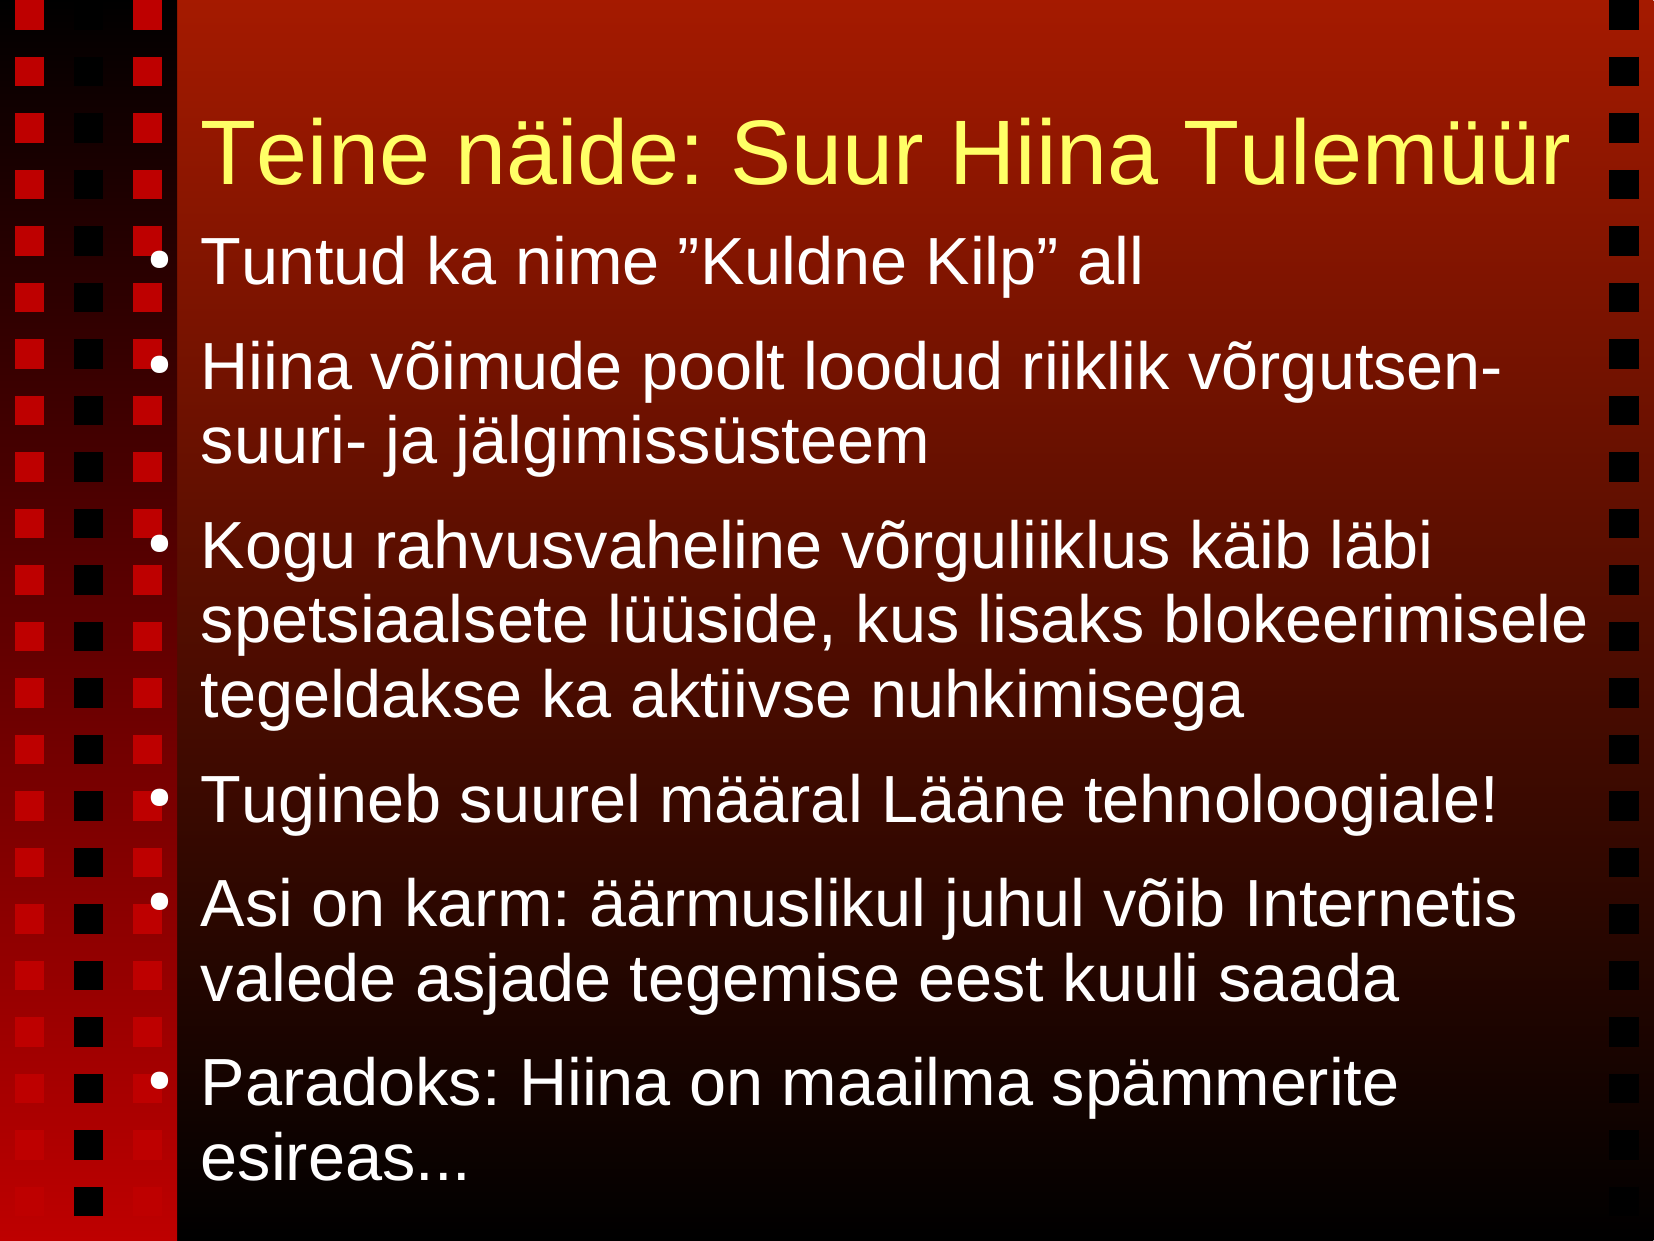

# Teine näide: Suur Hiina Tulemüür
Tuntud ka nime ”Kuldne Kilp” all
Hiina võimude poolt loodud riiklik võrgutsen-suuri- ja jälgimissüsteem
Kogu rahvusvaheline võrguliiklus käib läbi spetsiaalsete lüüside, kus lisaks blokeerimisele tegeldakse ka aktiivse nuhkimisega
Tugineb suurel määral Lääne tehnoloogiale!
Asi on karm: äärmuslikul juhul võib Internetis valede asjade tegemise eest kuuli saada
Paradoks: Hiina on maailma spämmerite esireas...